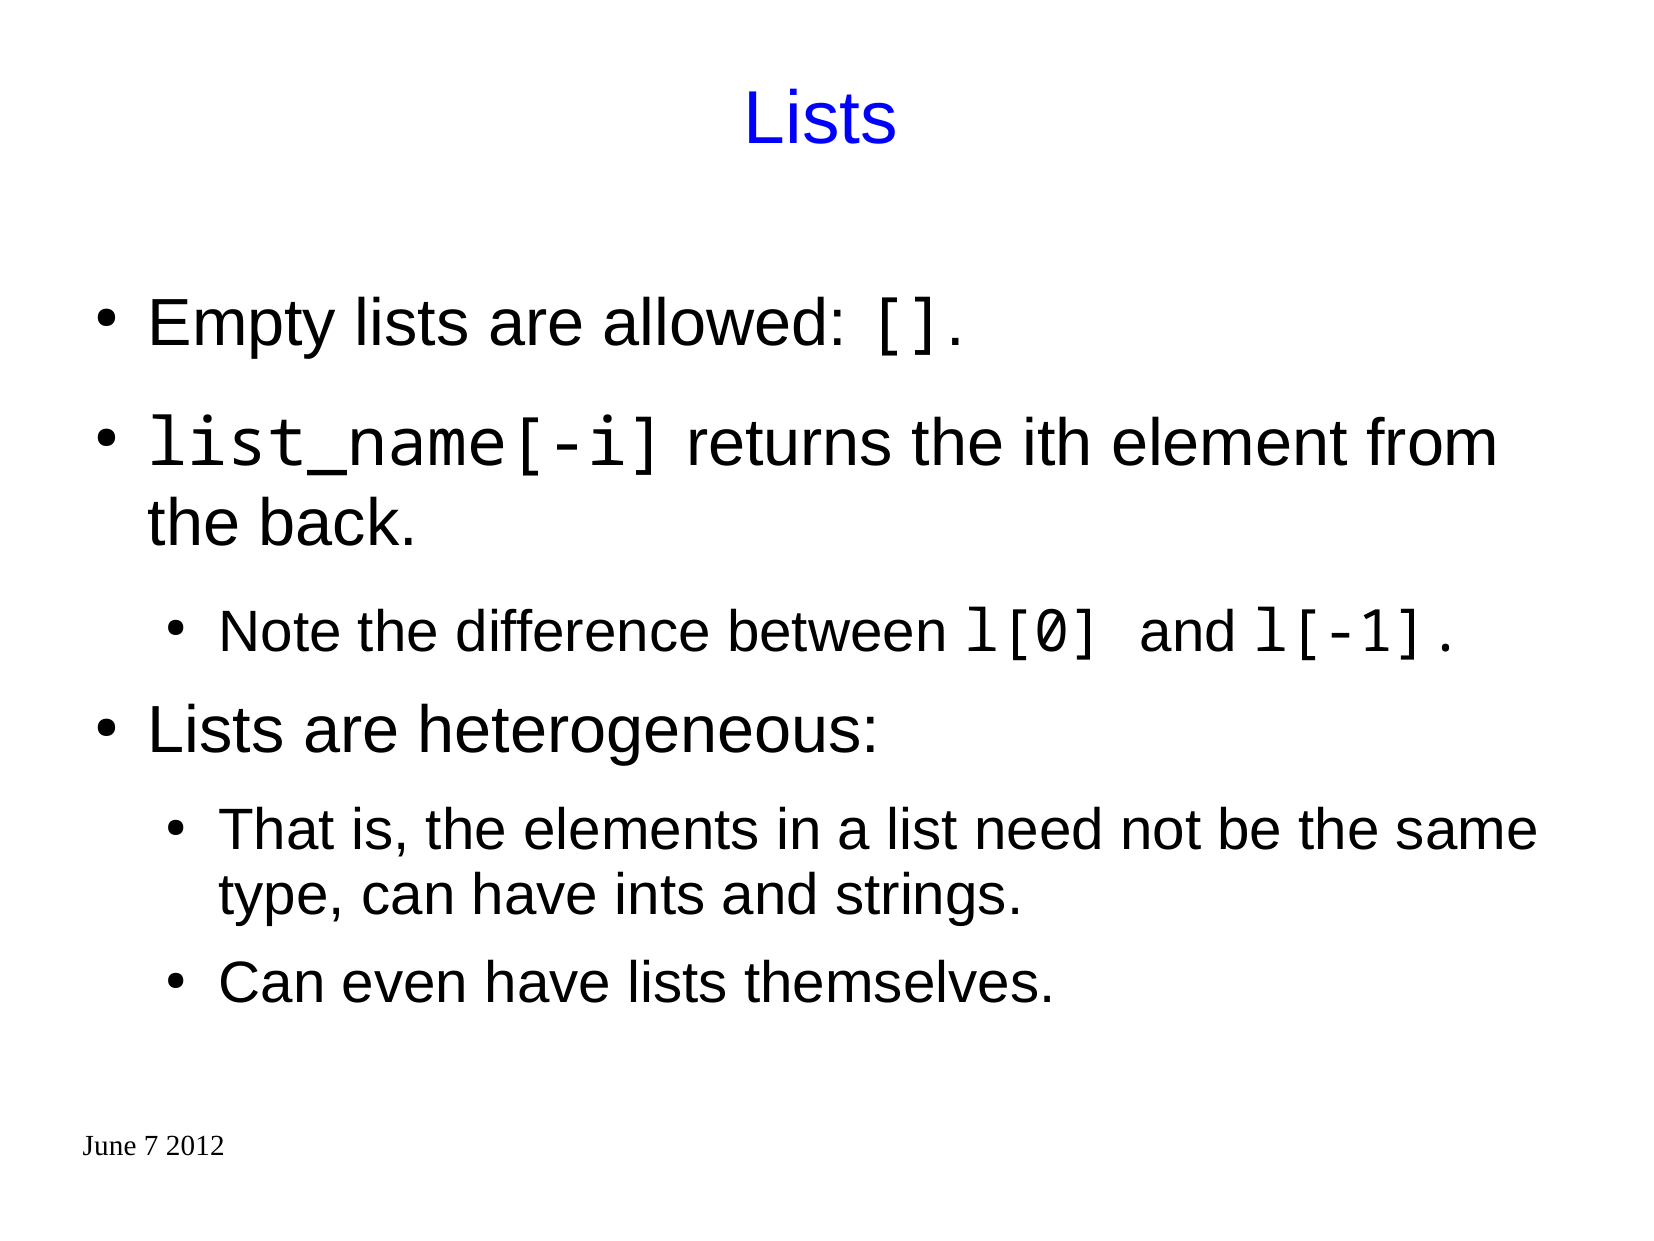

# Lists
Empty lists are allowed: [].
list_name[-i] returns the ith element from the back.
Note the difference between l[0] and l[-1].
Lists are heterogeneous:
That is, the elements in a list need not be the same type, can have ints and strings.
Can even have lists themselves.
June 7 2012